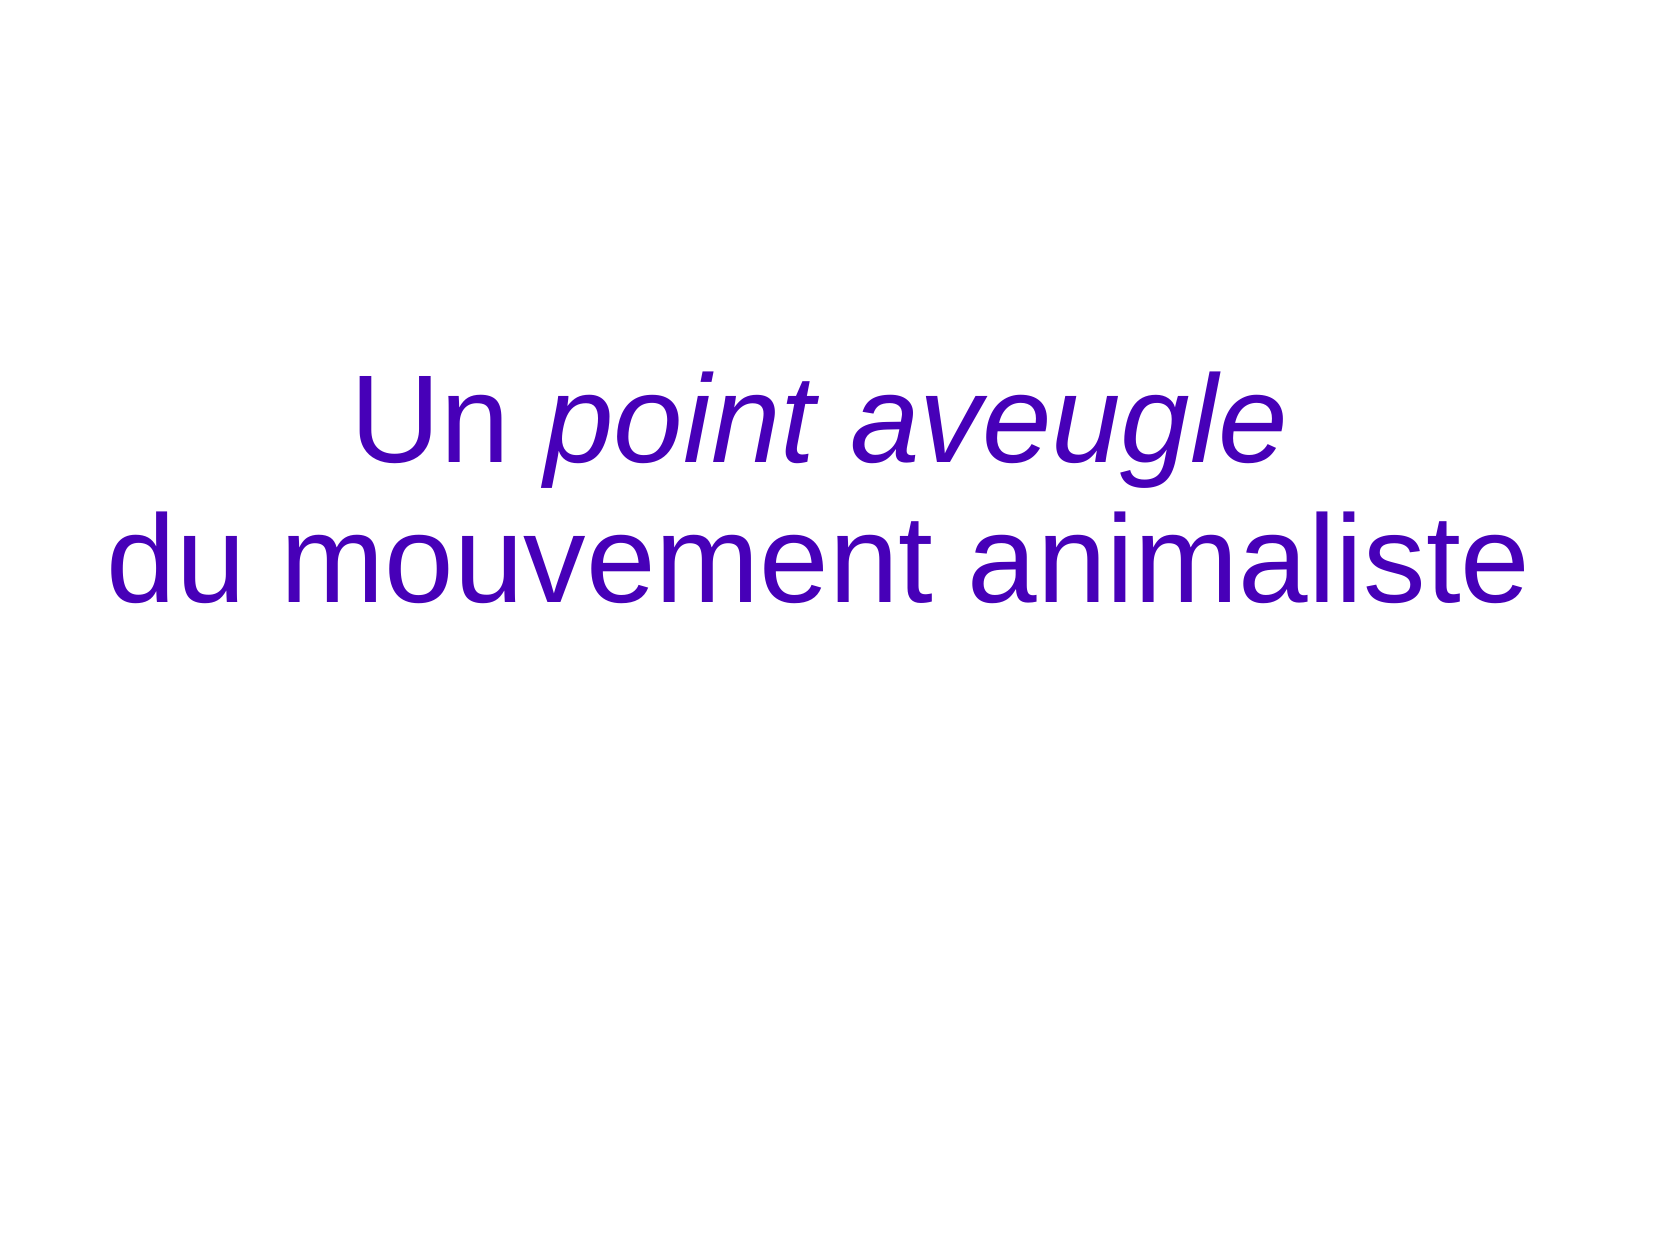

# Un point aveugle du mouvement animaliste